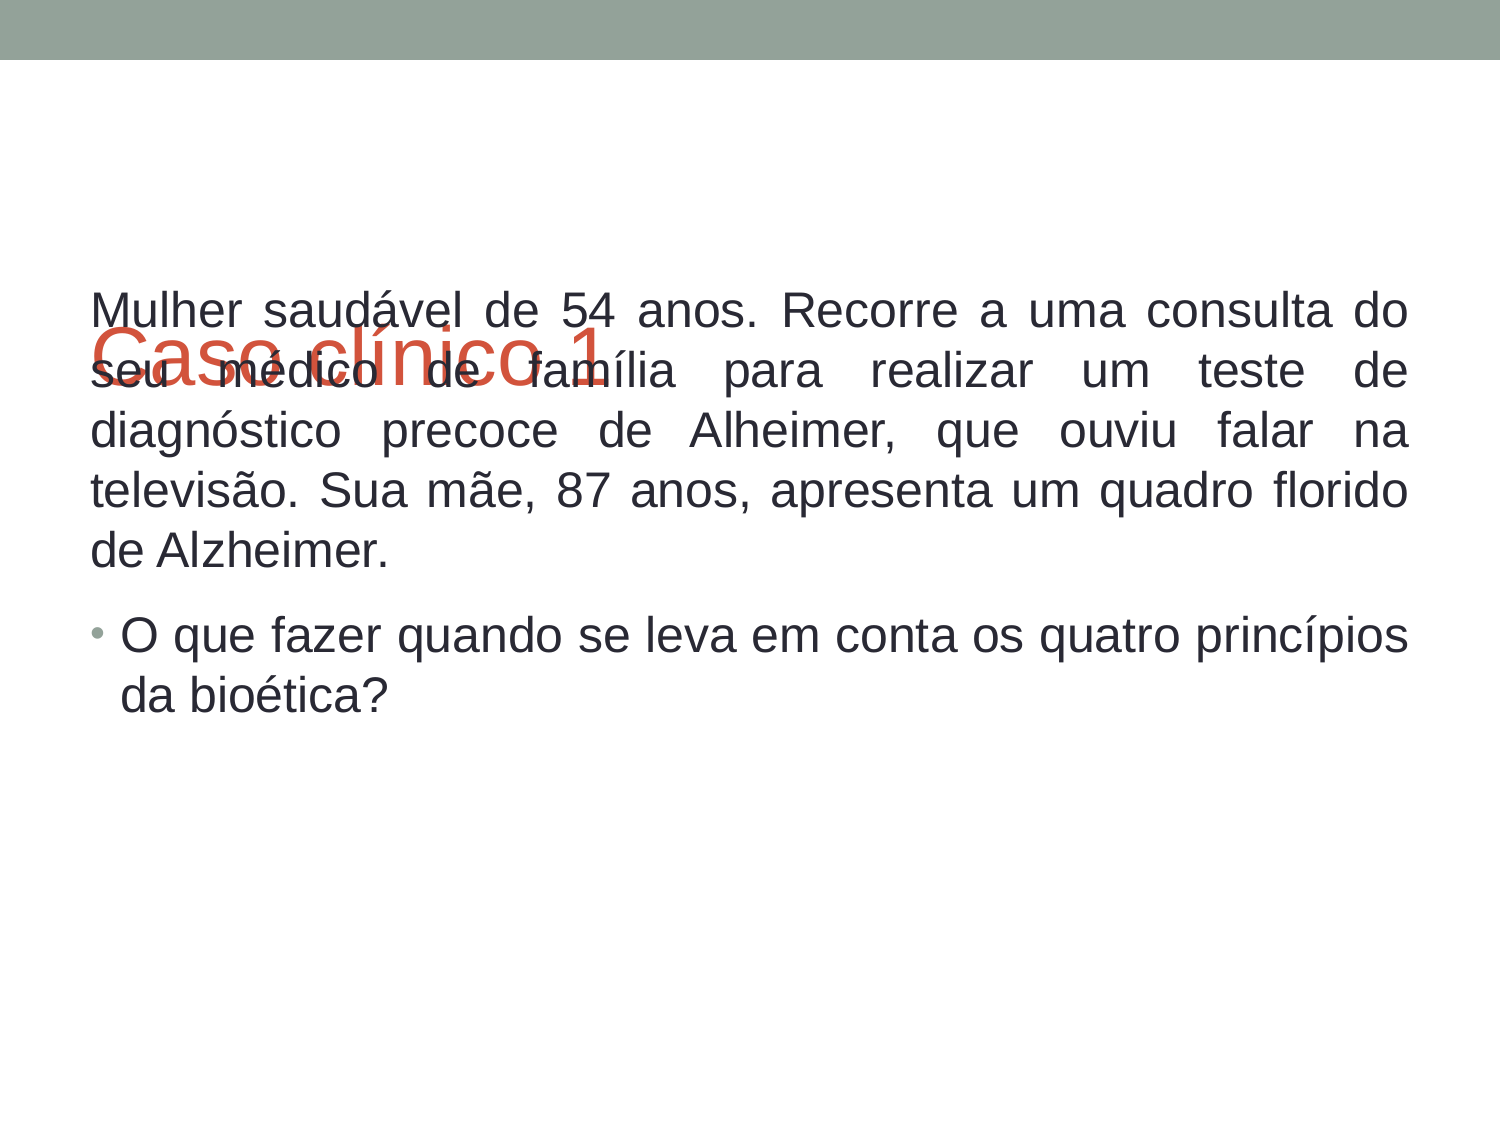

# Caso clínico 1
Mulher saudável de 54 anos. Recorre a uma consulta do seu médico de família para realizar um teste de diagnóstico precoce de Alheimer, que ouviu falar na televisão. Sua mãe, 87 anos, apresenta um quadro florido de Alzheimer.
O que fazer quando se leva em conta os quatro princípios da bioética?